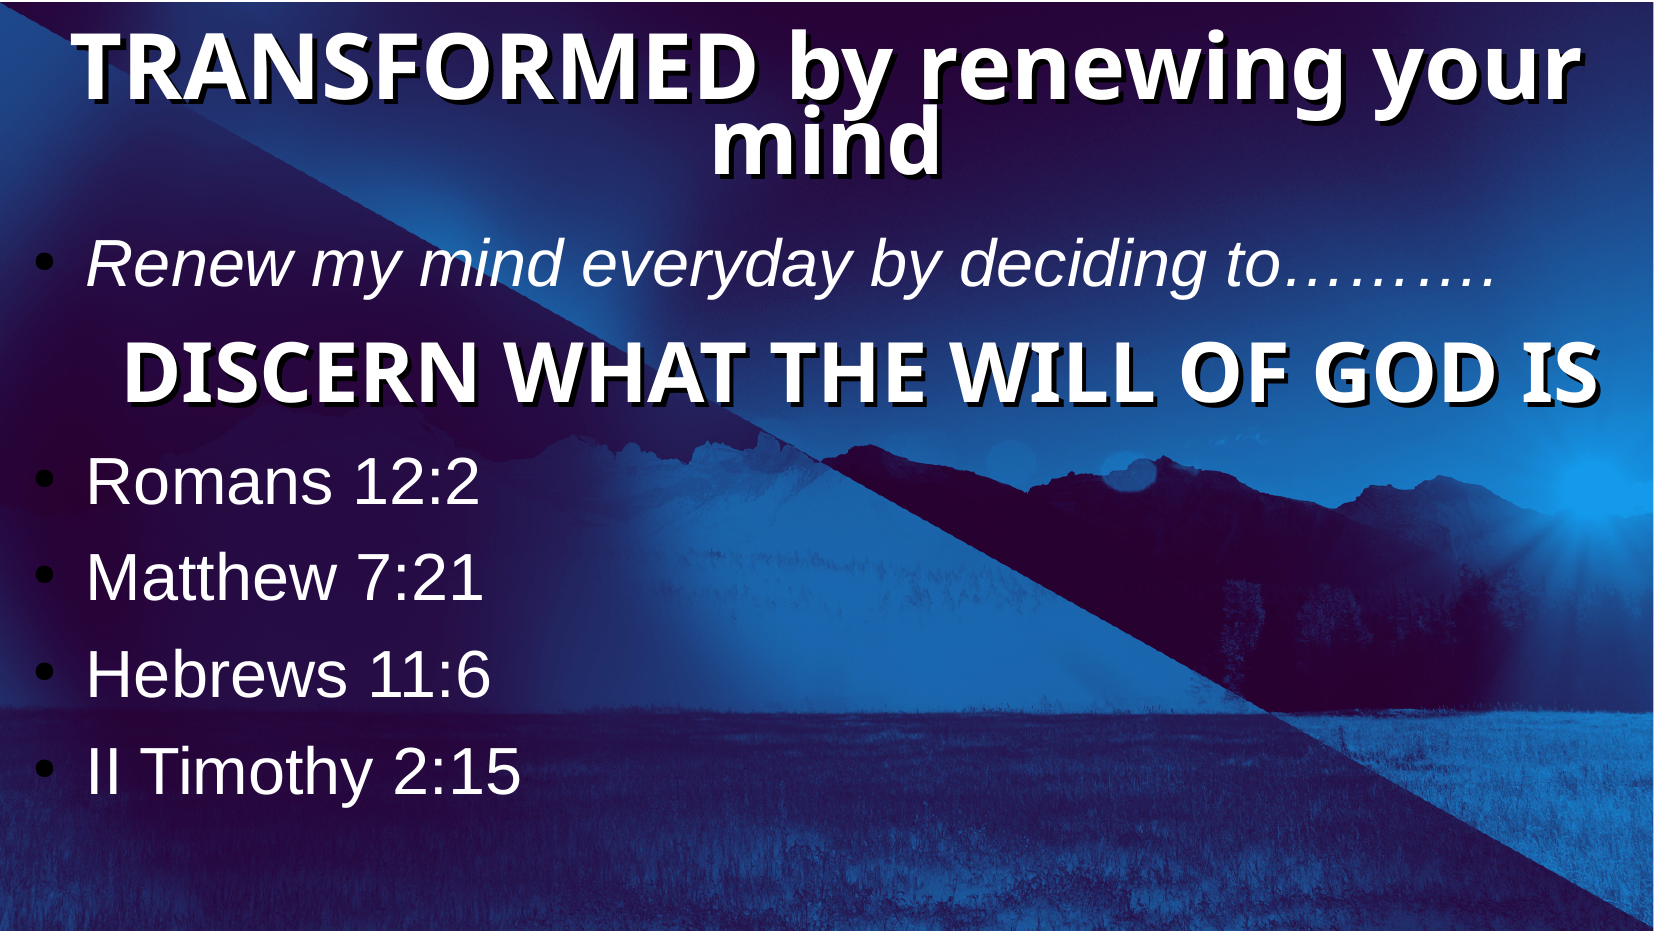

# TRANSFORMED by renewing your mind
Renew my mind everyday by deciding to……….
DISCERN WHAT THE WILL OF GOD IS
Romans 12:2
Matthew 7:21
Hebrews 11:6
II Timothy 2:15